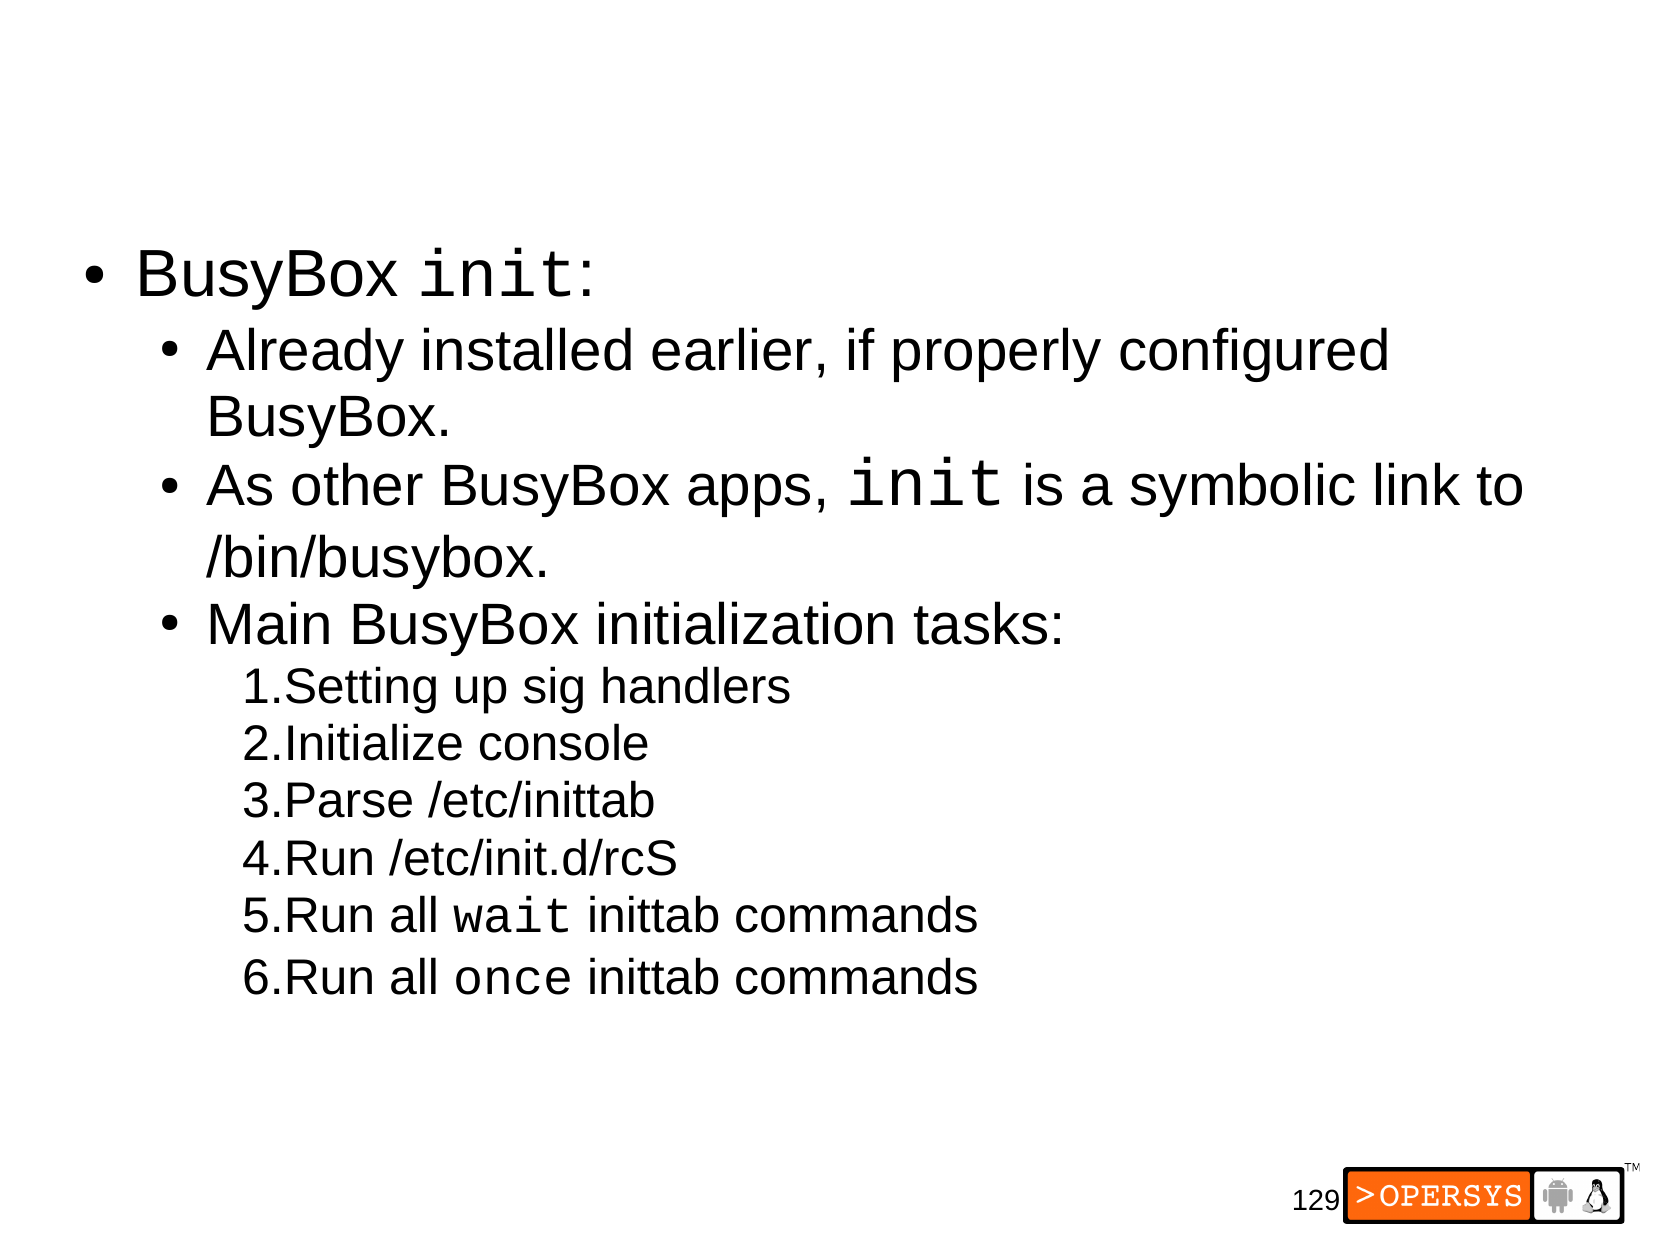

# BusyBox init:
Already installed earlier, if properly configured BusyBox.
As other BusyBox apps, init is a symbolic link to /bin/busybox.
Main BusyBox initialization tasks:
Setting up sig handlers
Initialize console
Parse /etc/inittab
Run /etc/init.d/rcS
Run all wait inittab commands
Run all once inittab commands